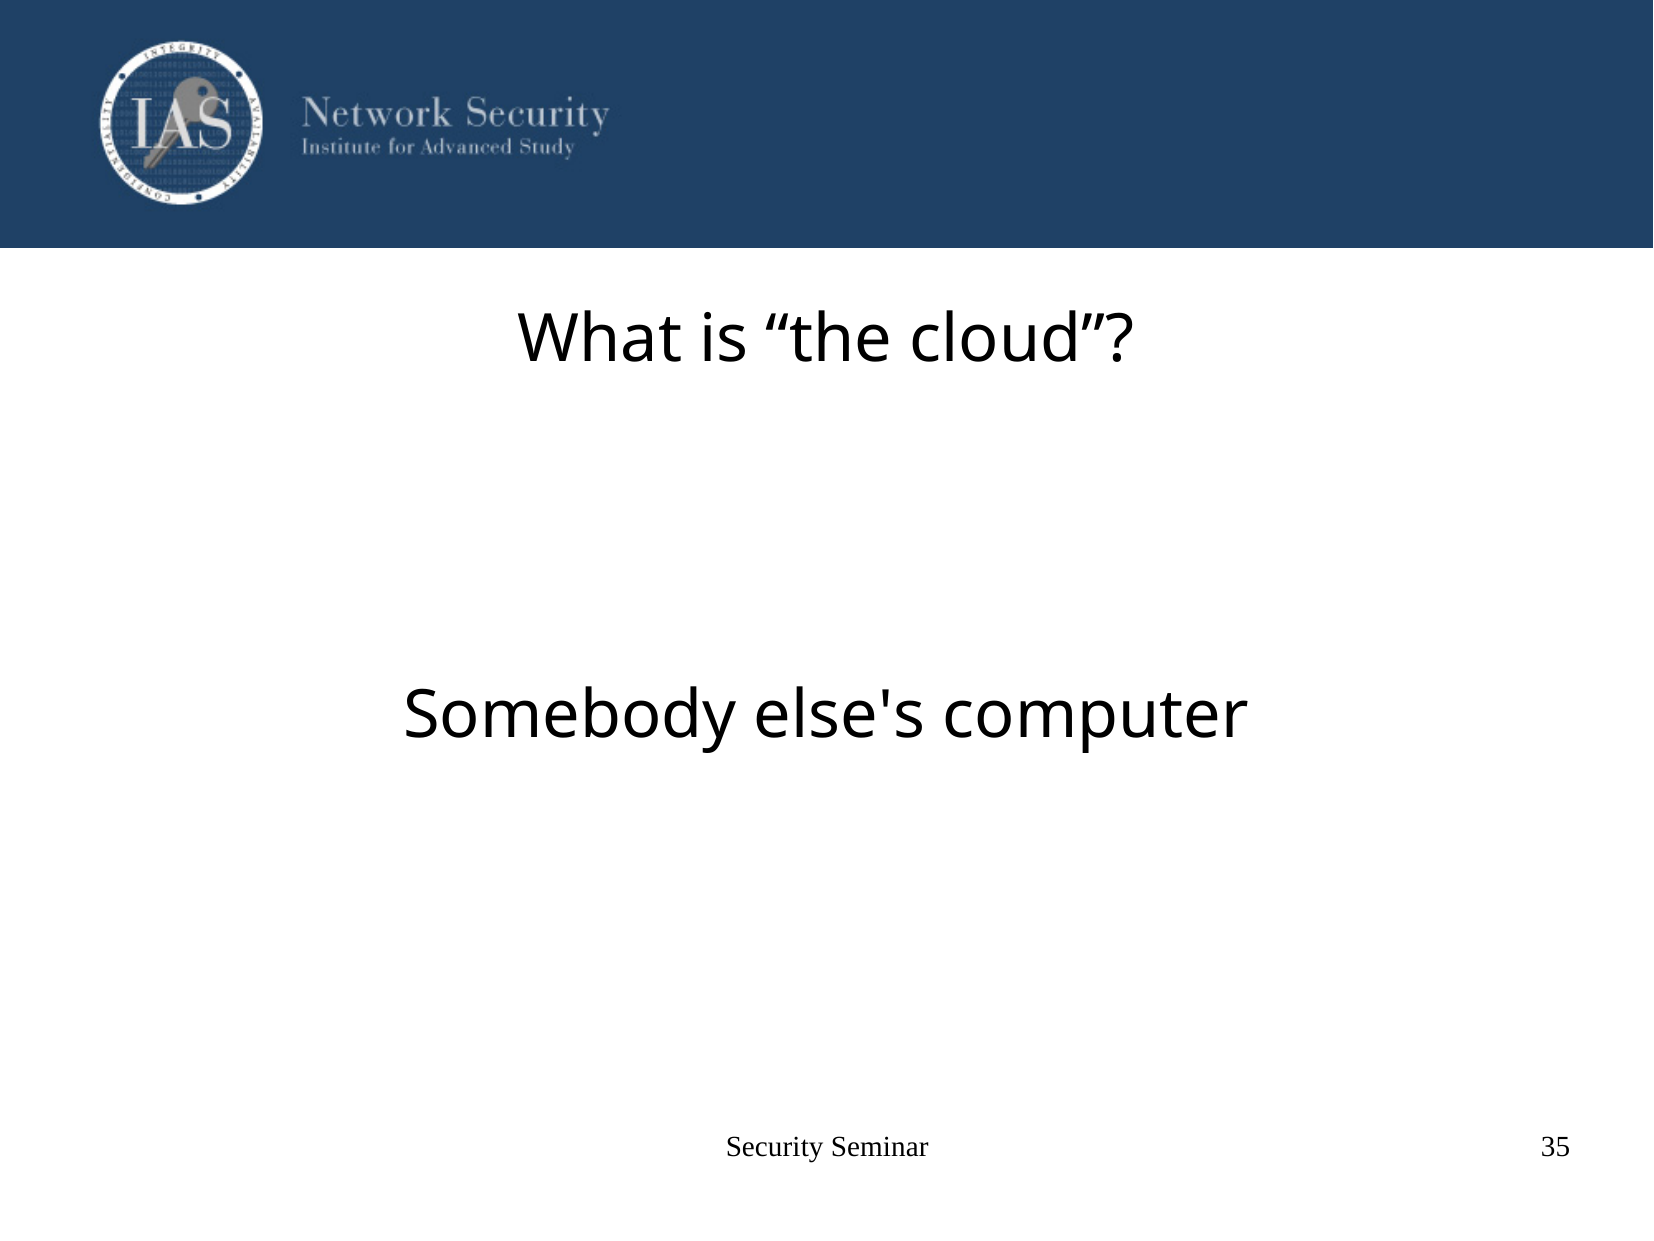

#
What is “the cloud”?
Somebody else's computer
Security Seminar
35